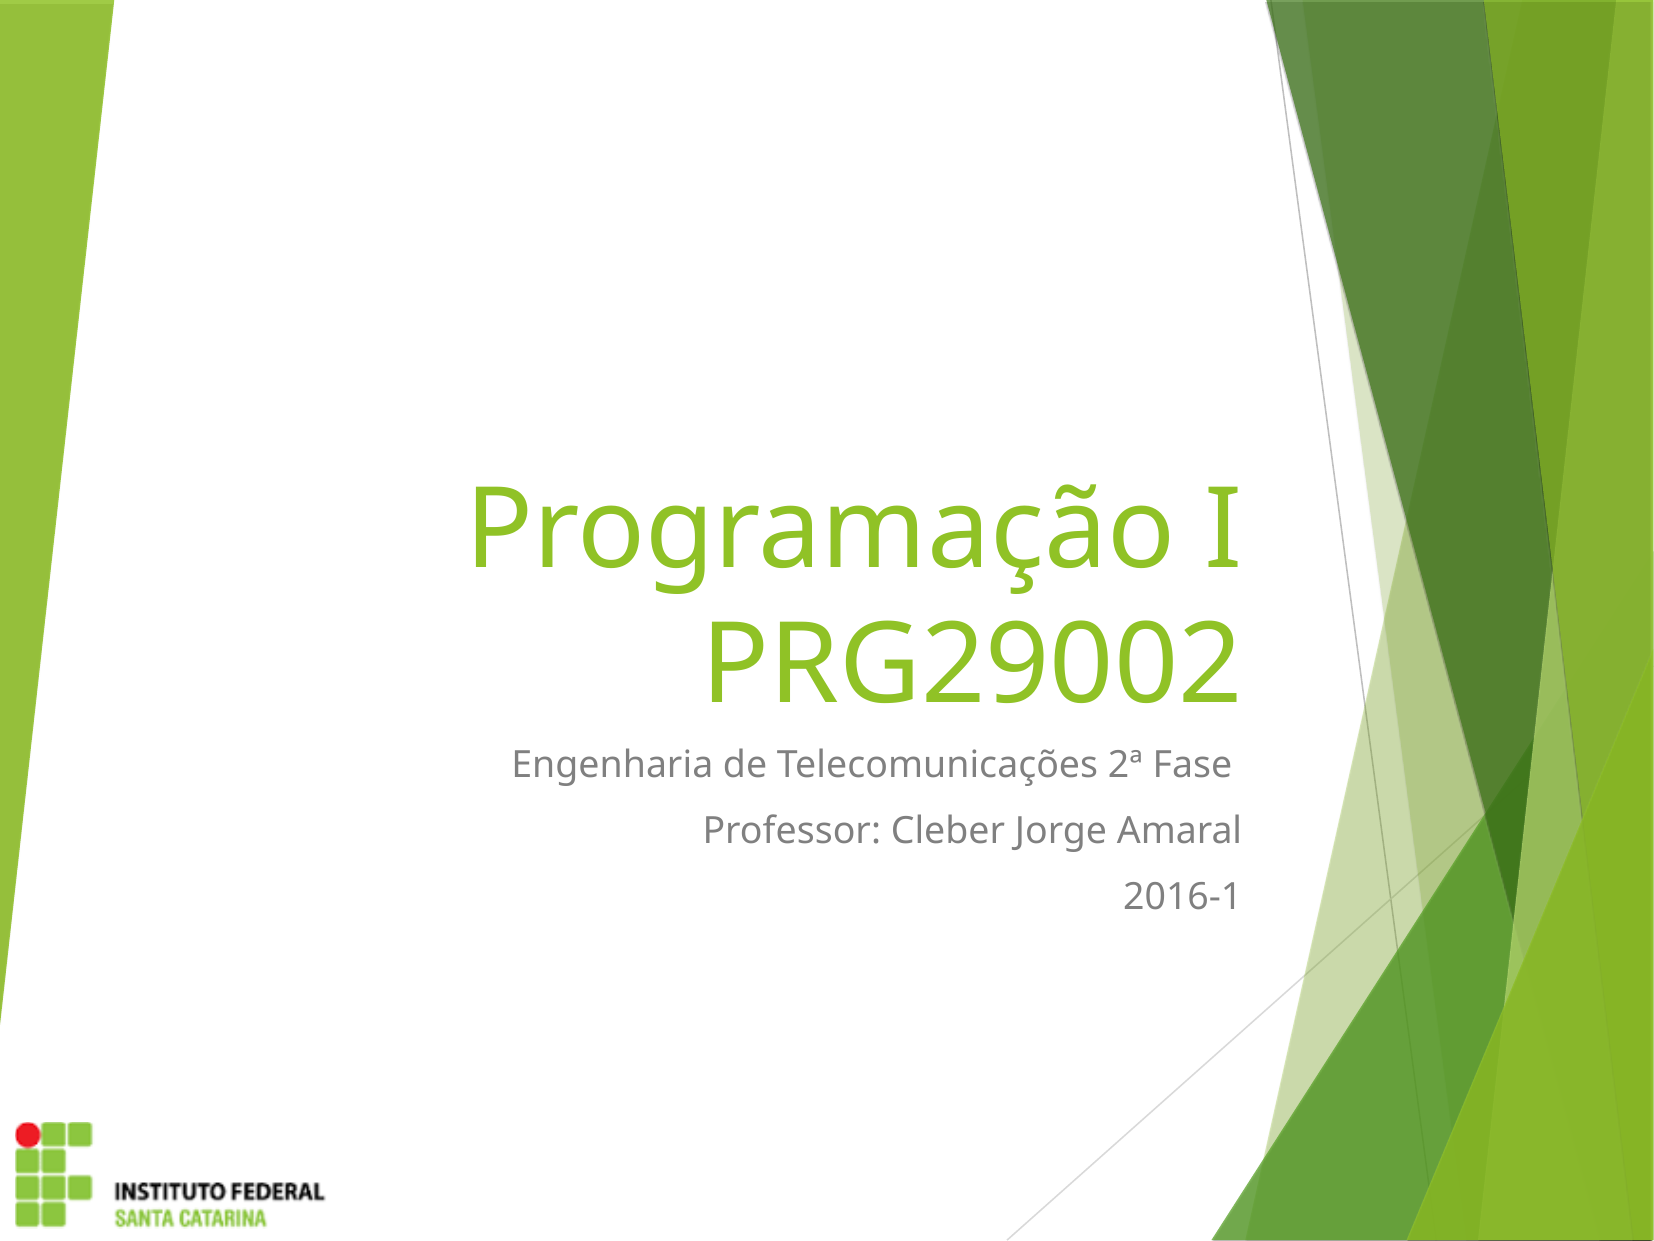

# Programação I PRG29002
Engenharia de Telecomunicações 2ª Fase
Professor: Cleber Jorge Amaral
2016-1